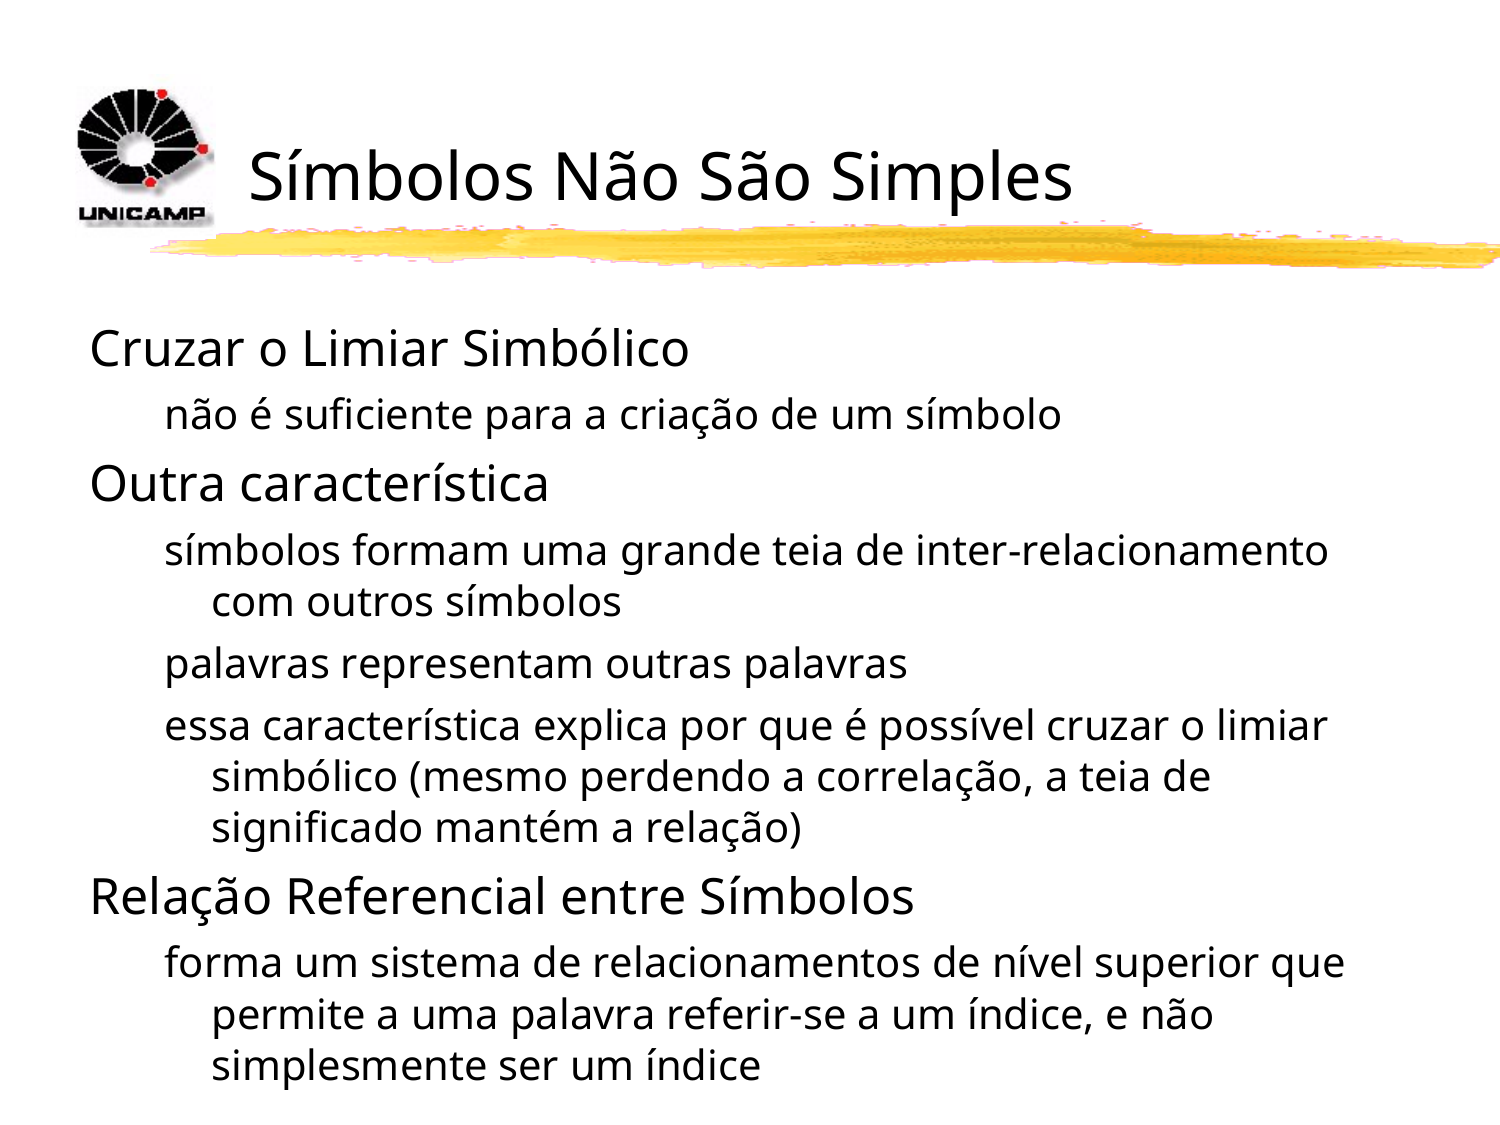

# Símbolos Não São Simples
Cruzar o Limiar Simbólico
não é suficiente para a criação de um símbolo
Outra característica
símbolos formam uma grande teia de inter-relacionamento com outros símbolos
palavras representam outras palavras
essa característica explica por que é possível cruzar o limiar simbólico (mesmo perdendo a correlação, a teia de significado mantém a relação)
Relação Referencial entre Símbolos
forma um sistema de relacionamentos de nível superior que permite a uma palavra referir-se a um índice, e não simplesmente ser um índice